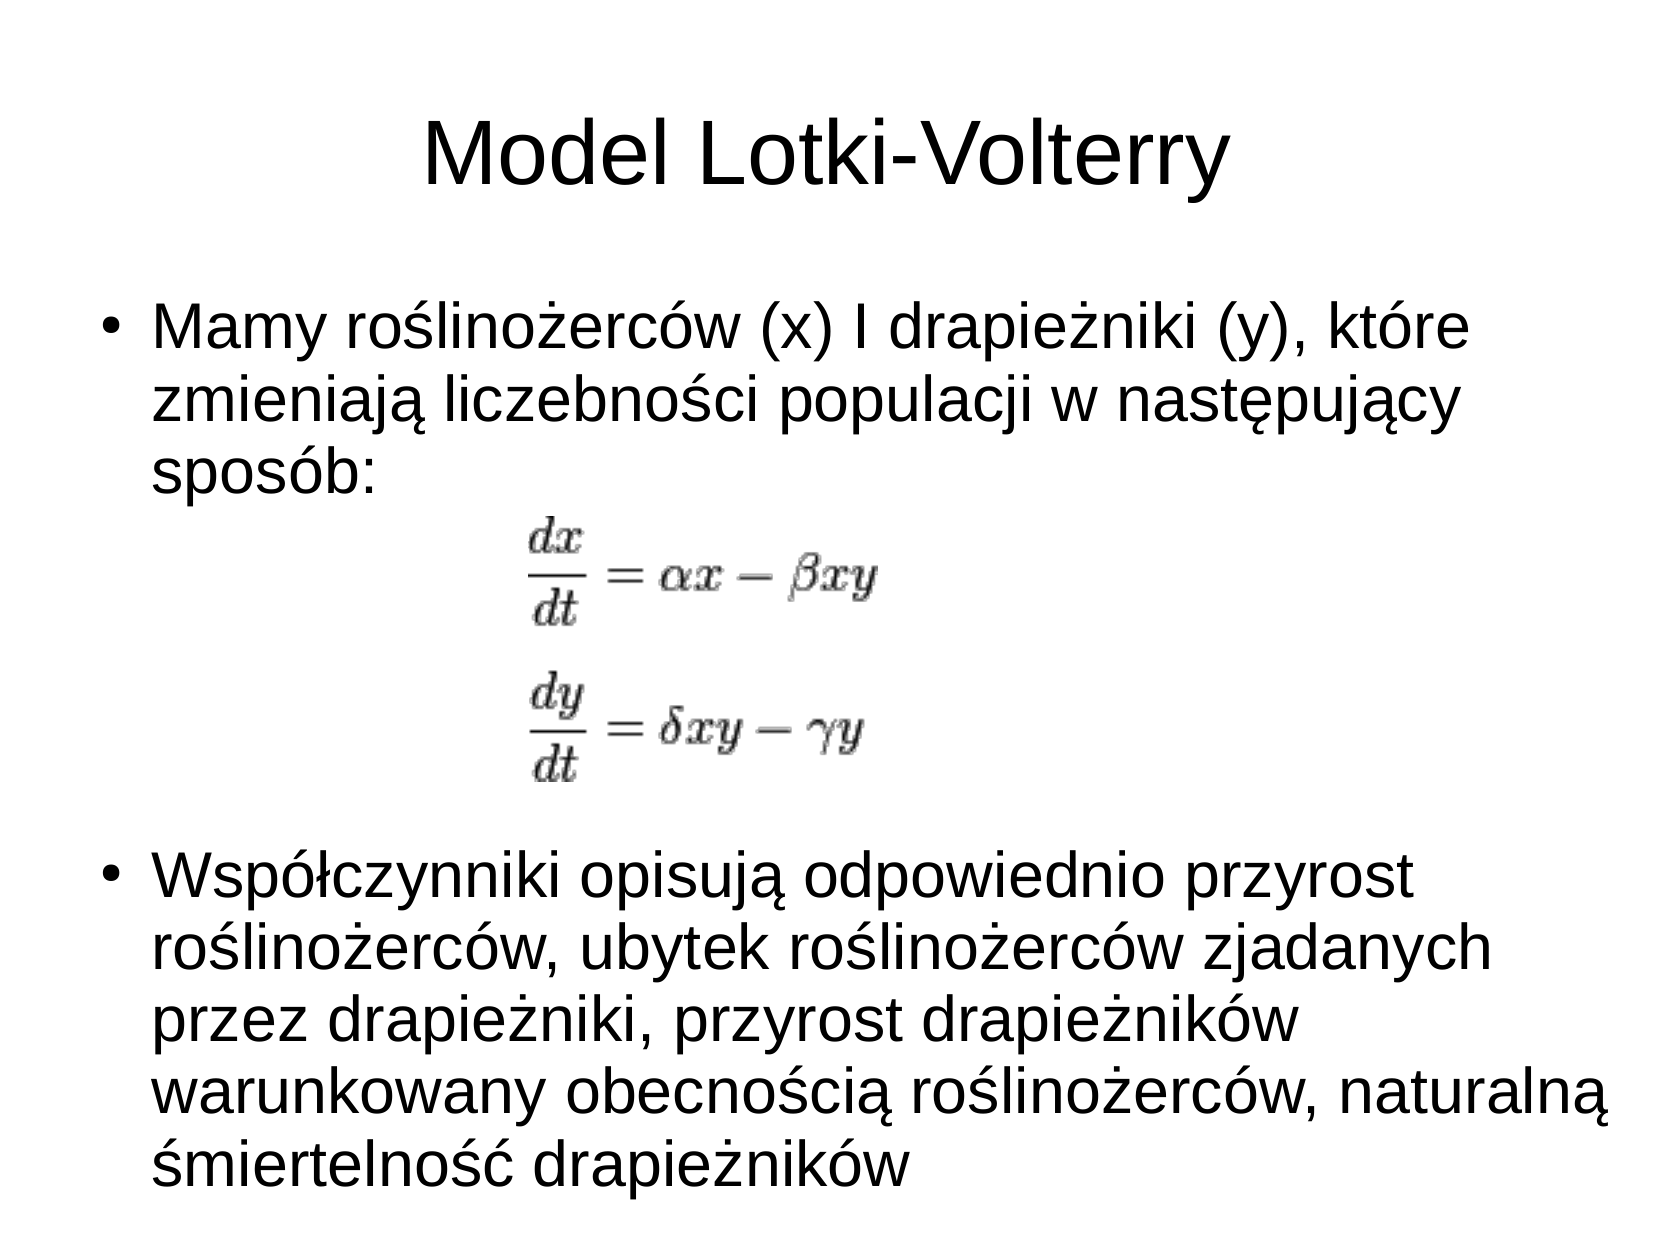

# Model Lotki-Volterry
Mamy roślinożerców (x) I drapieżniki (y), które zmieniają liczebności populacji w następujący sposób:
Współczynniki opisują odpowiednio przyrost roślinożerców, ubytek roślinożerców zjadanych przez drapieżniki, przyrost drapieżników warunkowany obecnością roślinożerców, naturalną śmiertelność drapieżników